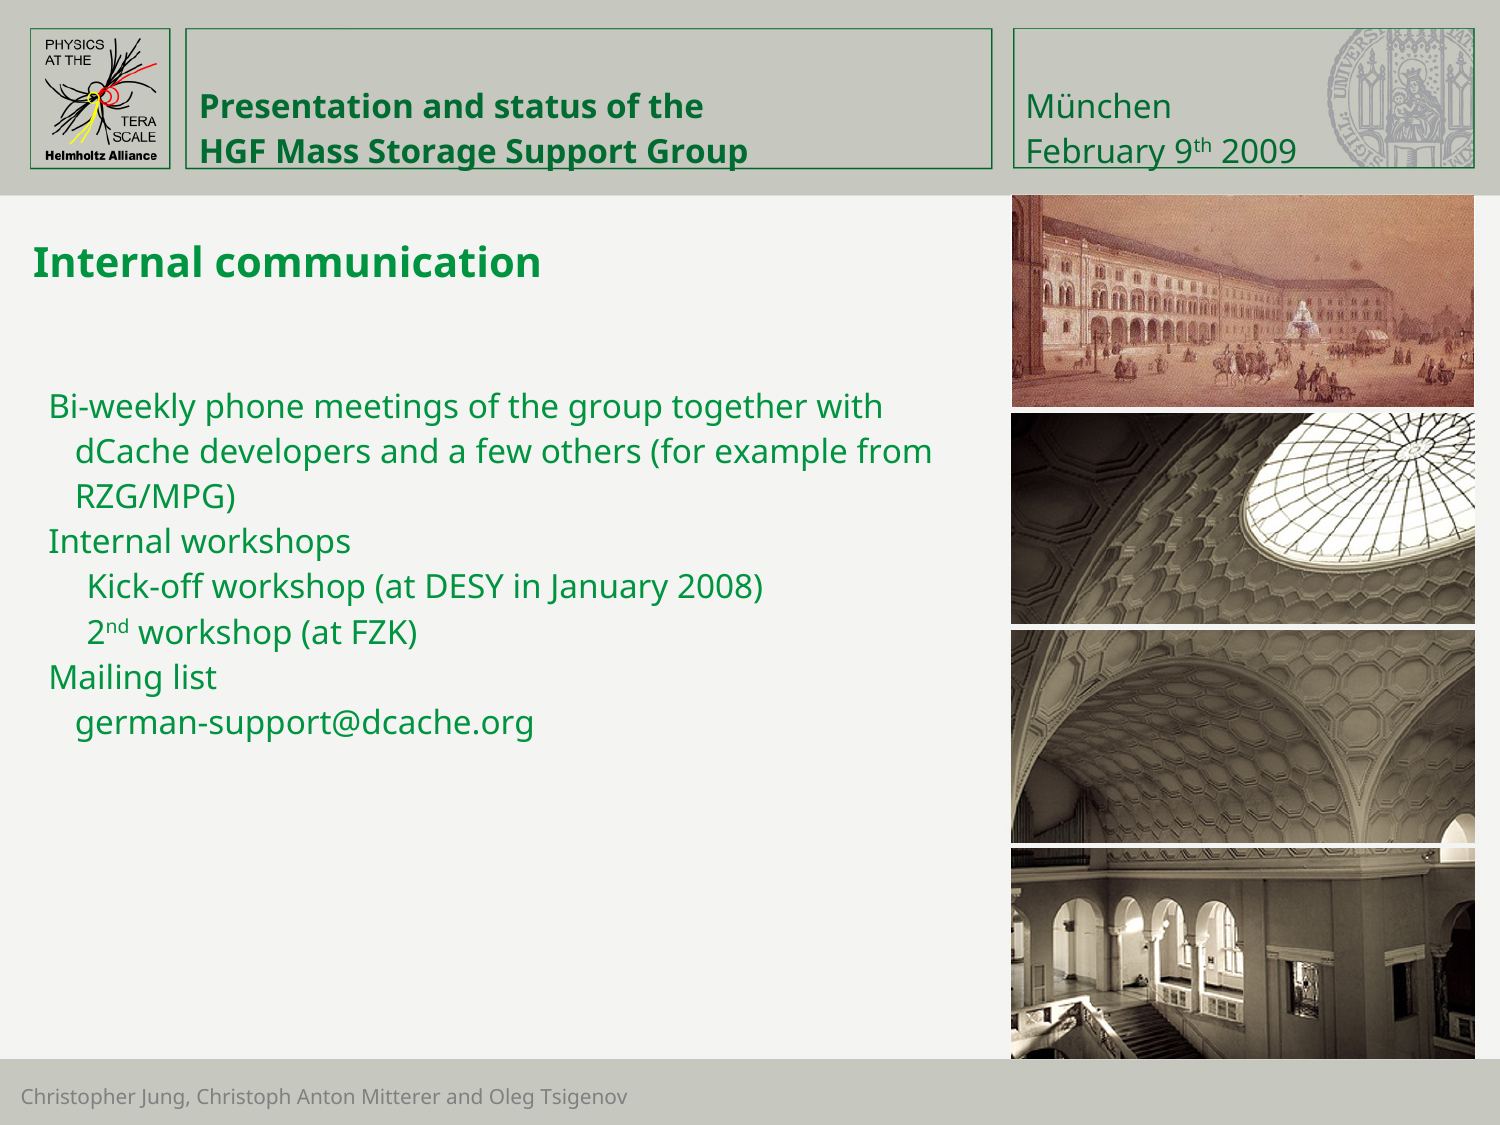

Presentation and status of the
HGF Mass Storage Support Group
München
February 9th 2009
Internal communication
Bi-weekly phone meetings of the group together with dCache developers and a few others (for example from RZG/MPG)‏
Internal workshops
Kick-off workshop (at DESY in January 2008)‏
2nd workshop (at FZK)‏
Mailing list
german-support@dcache.org
Christopher Jung, Christoph Anton Mitterer and Oleg Tsigenov